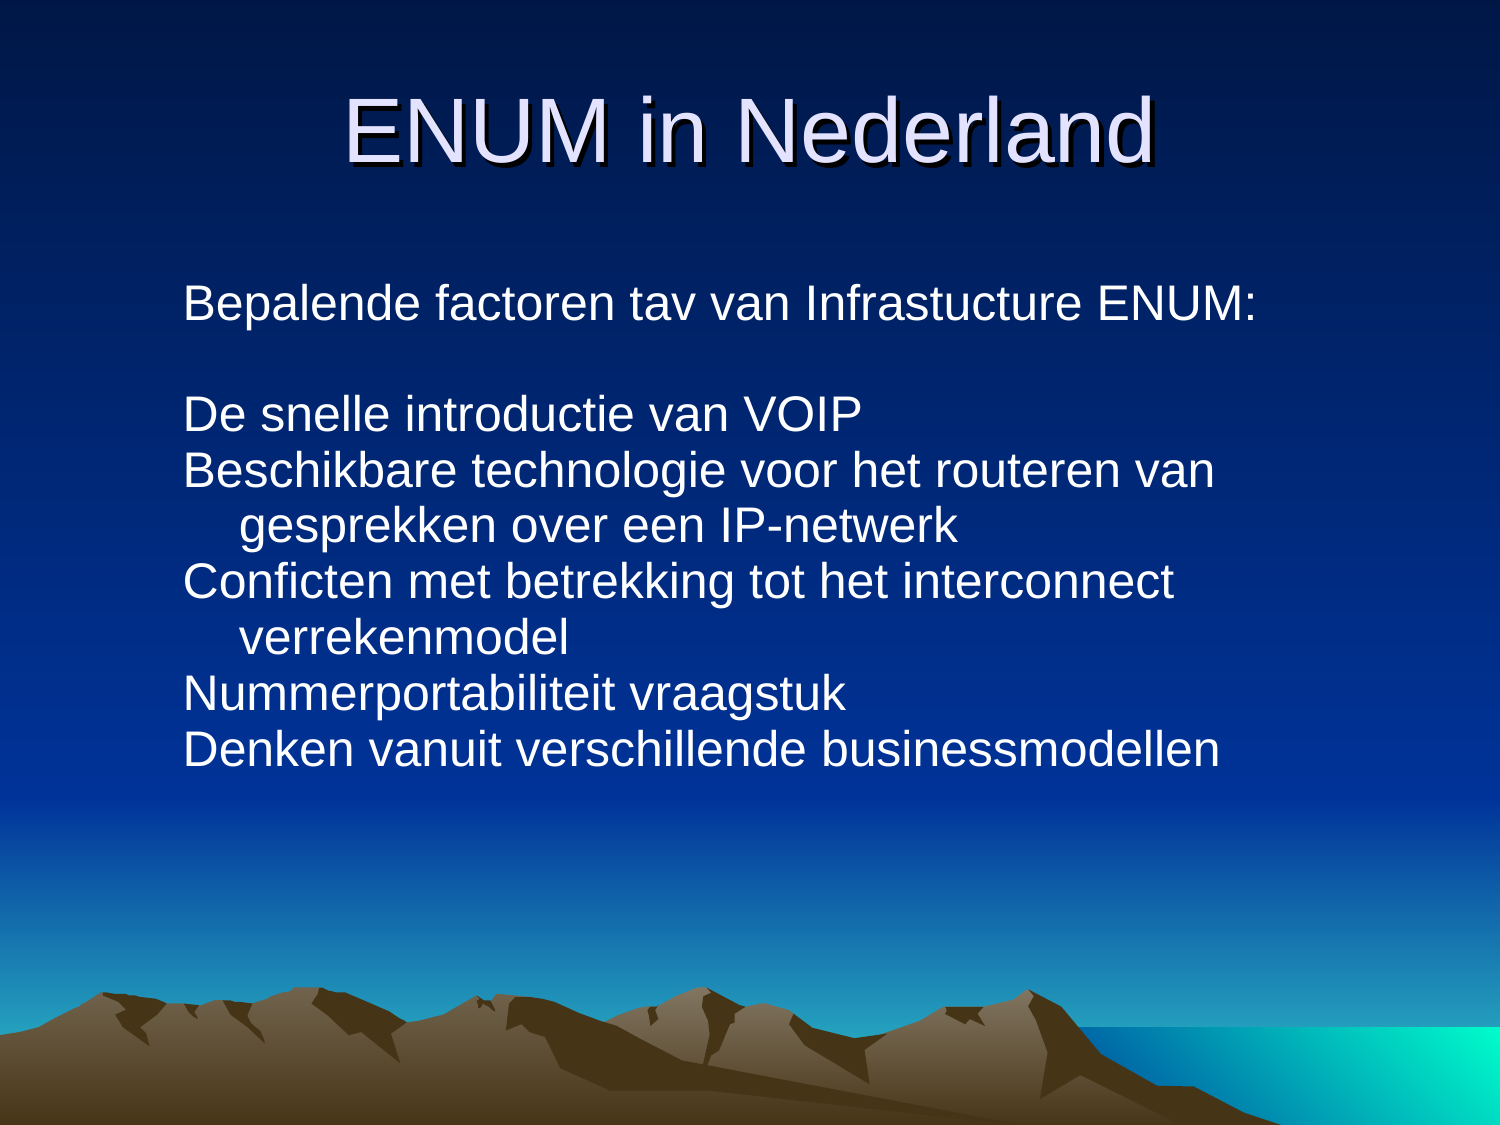

# ENUM in Nederland
Bepalende factoren tav van Infrastucture ENUM:
De snelle introductie van VOIP
Beschikbare technologie voor het routeren van gesprekken over een IP-netwerk
Conficten met betrekking tot het interconnect verrekenmodel
Nummerportabiliteit vraagstuk
Denken vanuit verschillende businessmodellen